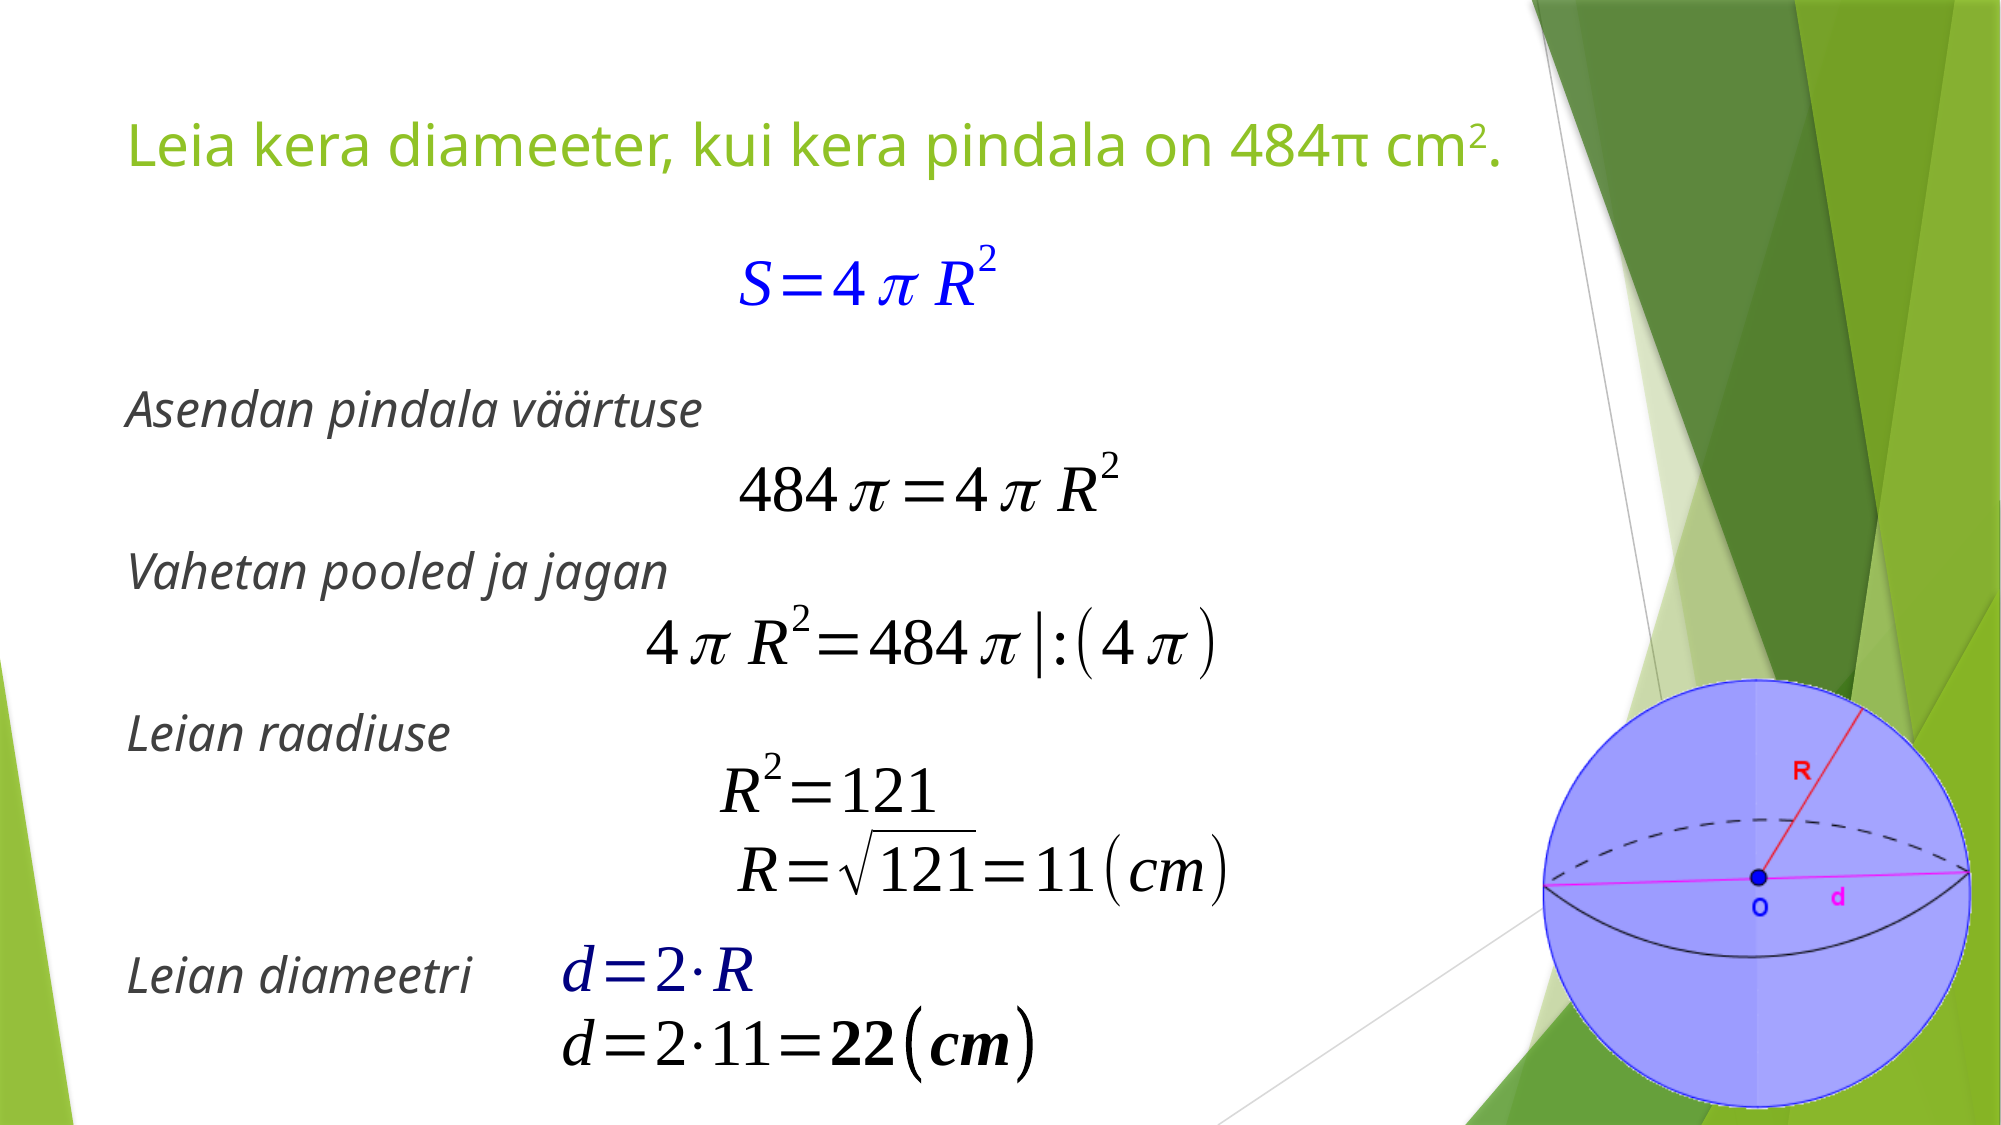

# Leia kera diameeter, kui kera pindala on 484π cm2.
Asendan pindala väärtuse
Vahetan pooled ja jagan
Leian raadiuse
Leian diameetri